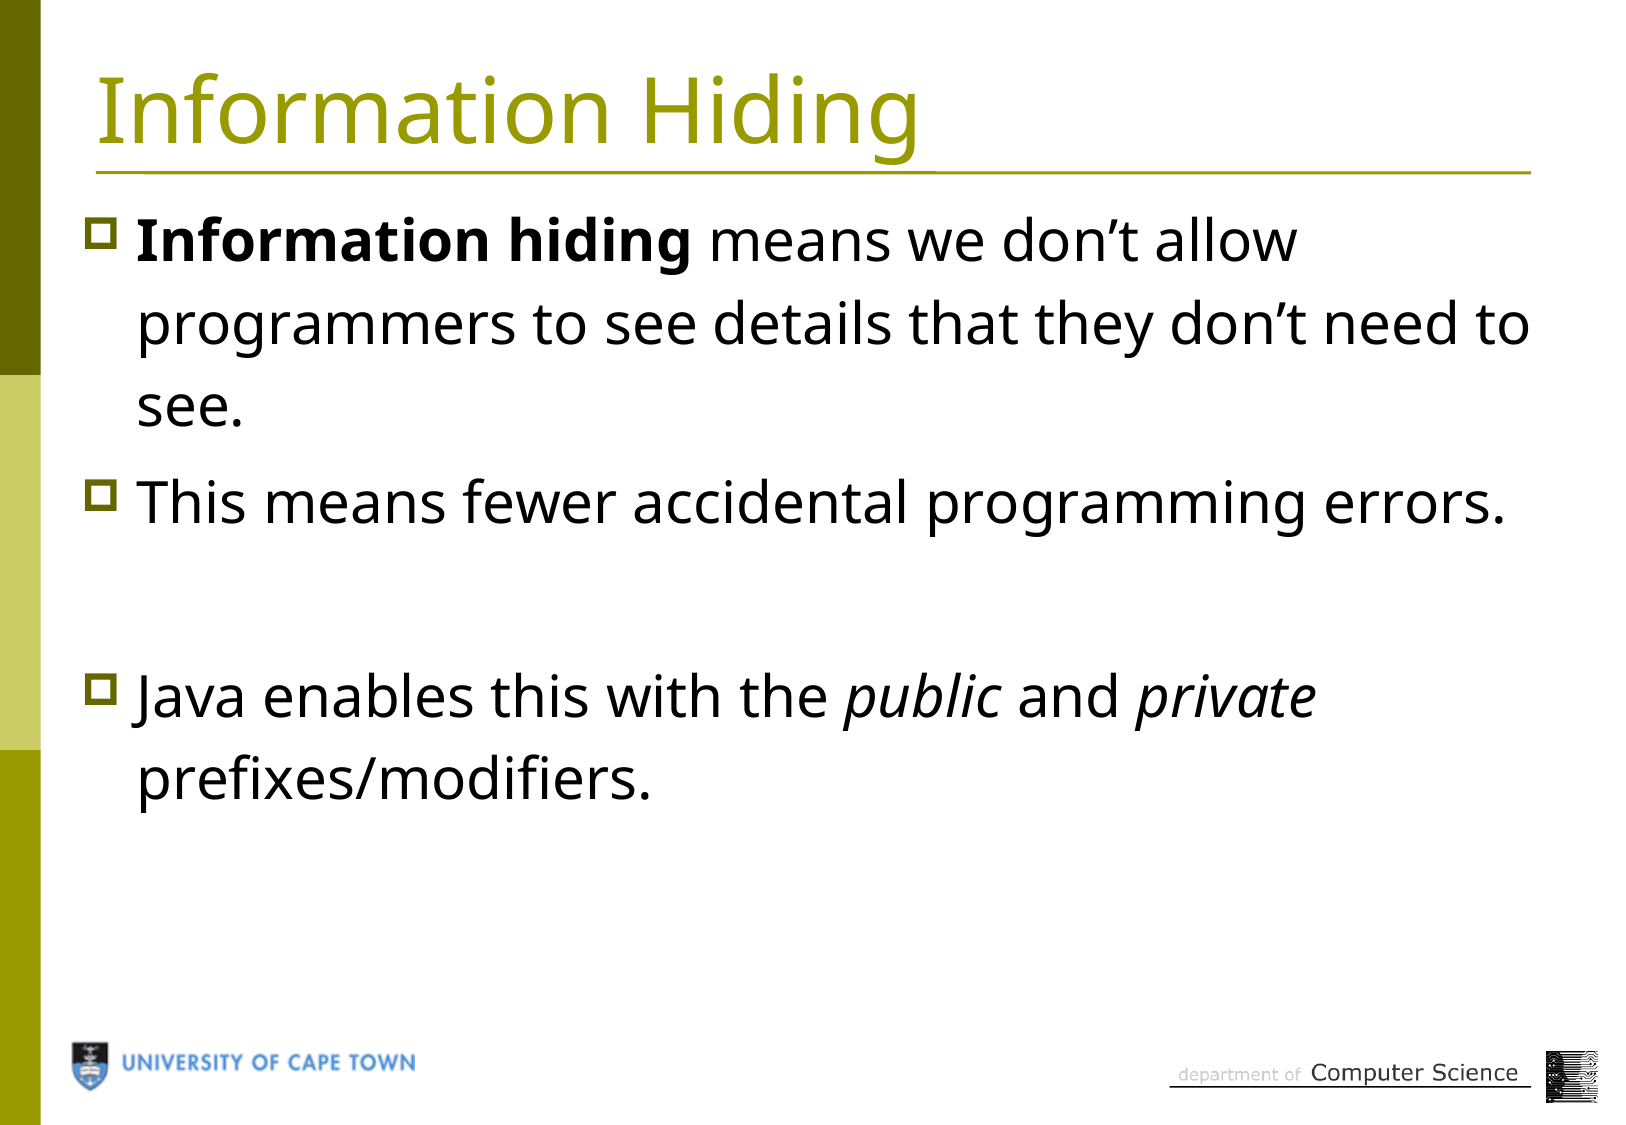

# Information Hiding
Information hiding means we don’t allow programmers to see details that they don’t need to see.
This means fewer accidental programming errors.
Java enables this with the public and private prefixes/modifiers.